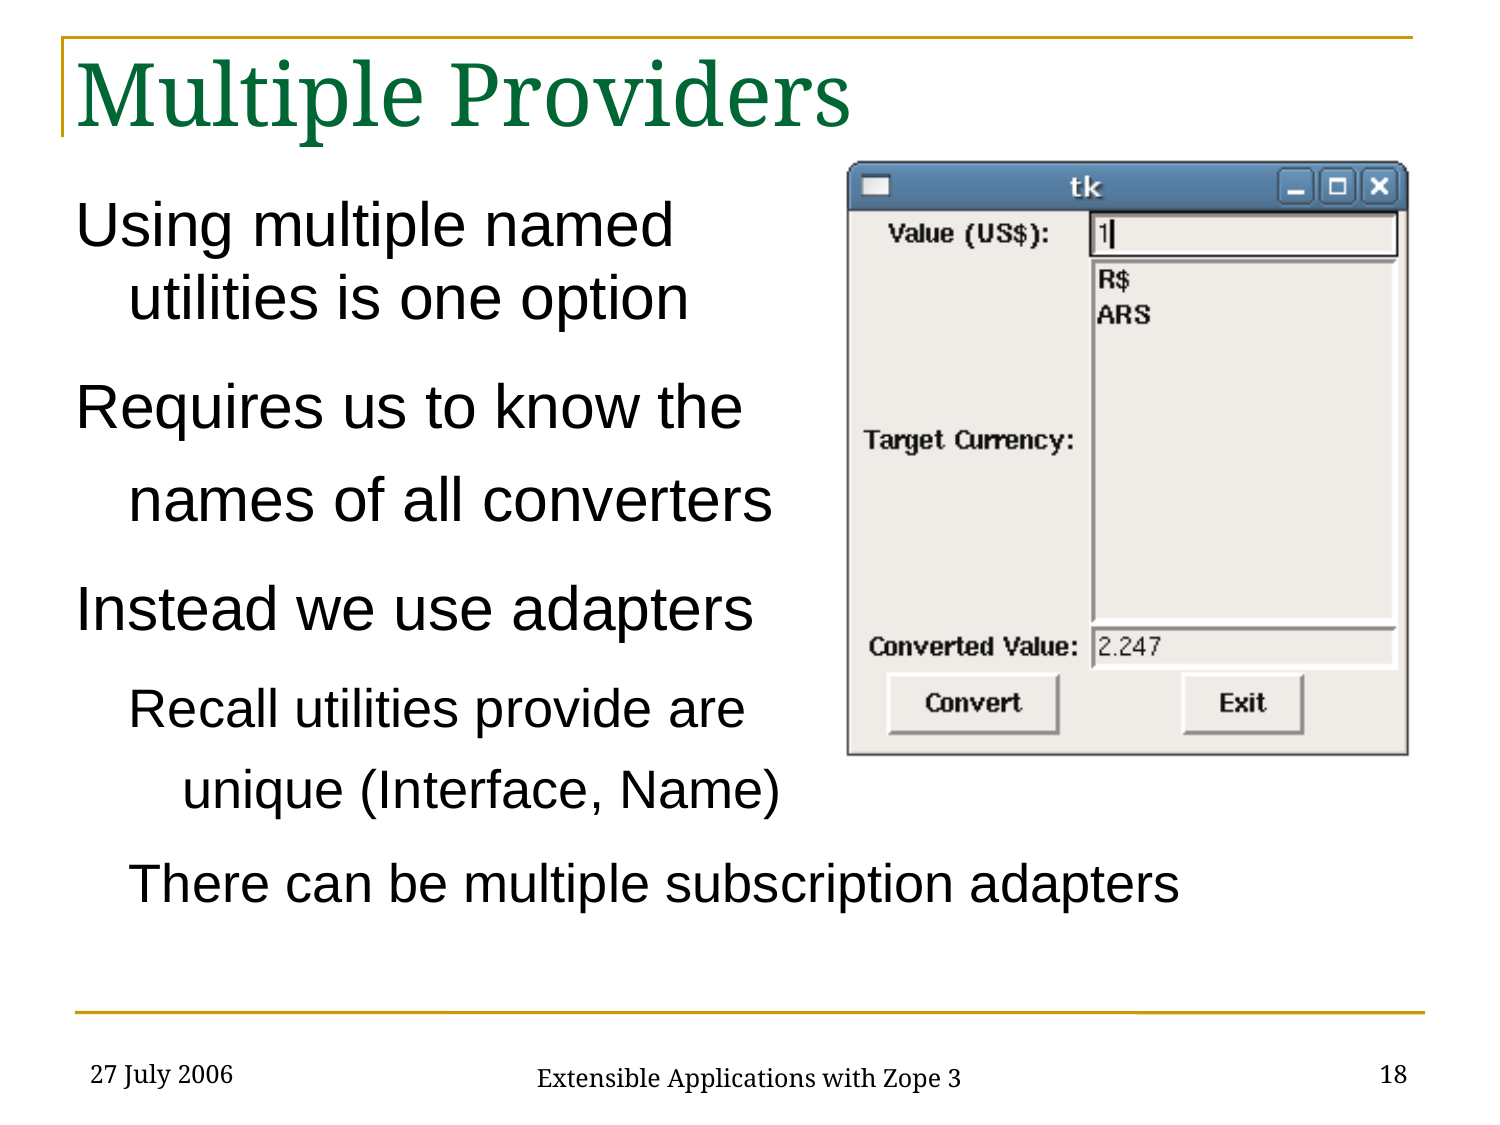

# Multiple Providers
Using multiple named
utilities is one option
Requires us to know the
names of all converters
Instead we use adapters
Recall utilities provide are
unique (Interface, Name)
There can be multiple subscription adapters
Extensible Applications with Zope 3
27 July 2006
18